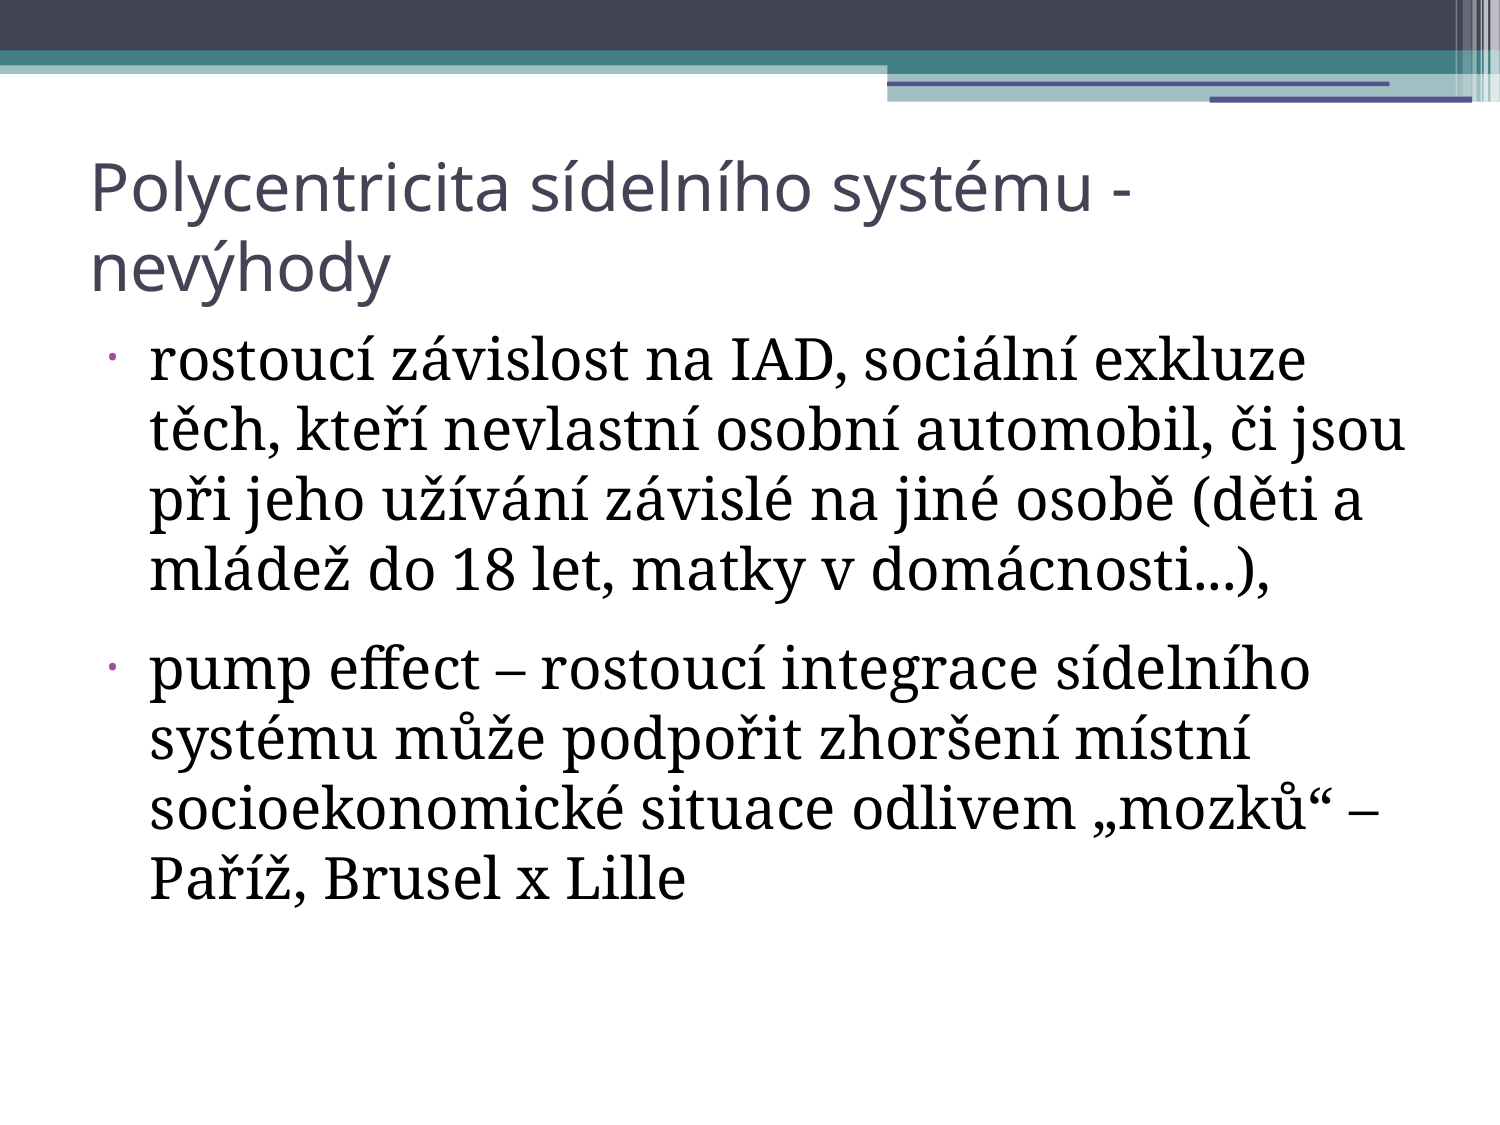

# Polycentricita sídelního systému - nevýhody
rostoucí závislost na IAD, sociální exkluze těch, kteří nevlastní osobní automobil, či jsou při jeho užívání závislé na jiné osobě (děti a mládež do 18 let, matky v domácnosti...),
pump effect – rostoucí integrace sídelního systému může podpořit zhoršení místní socioekonomické situace odlivem „mozků“ – Paříž, Brusel x Lille